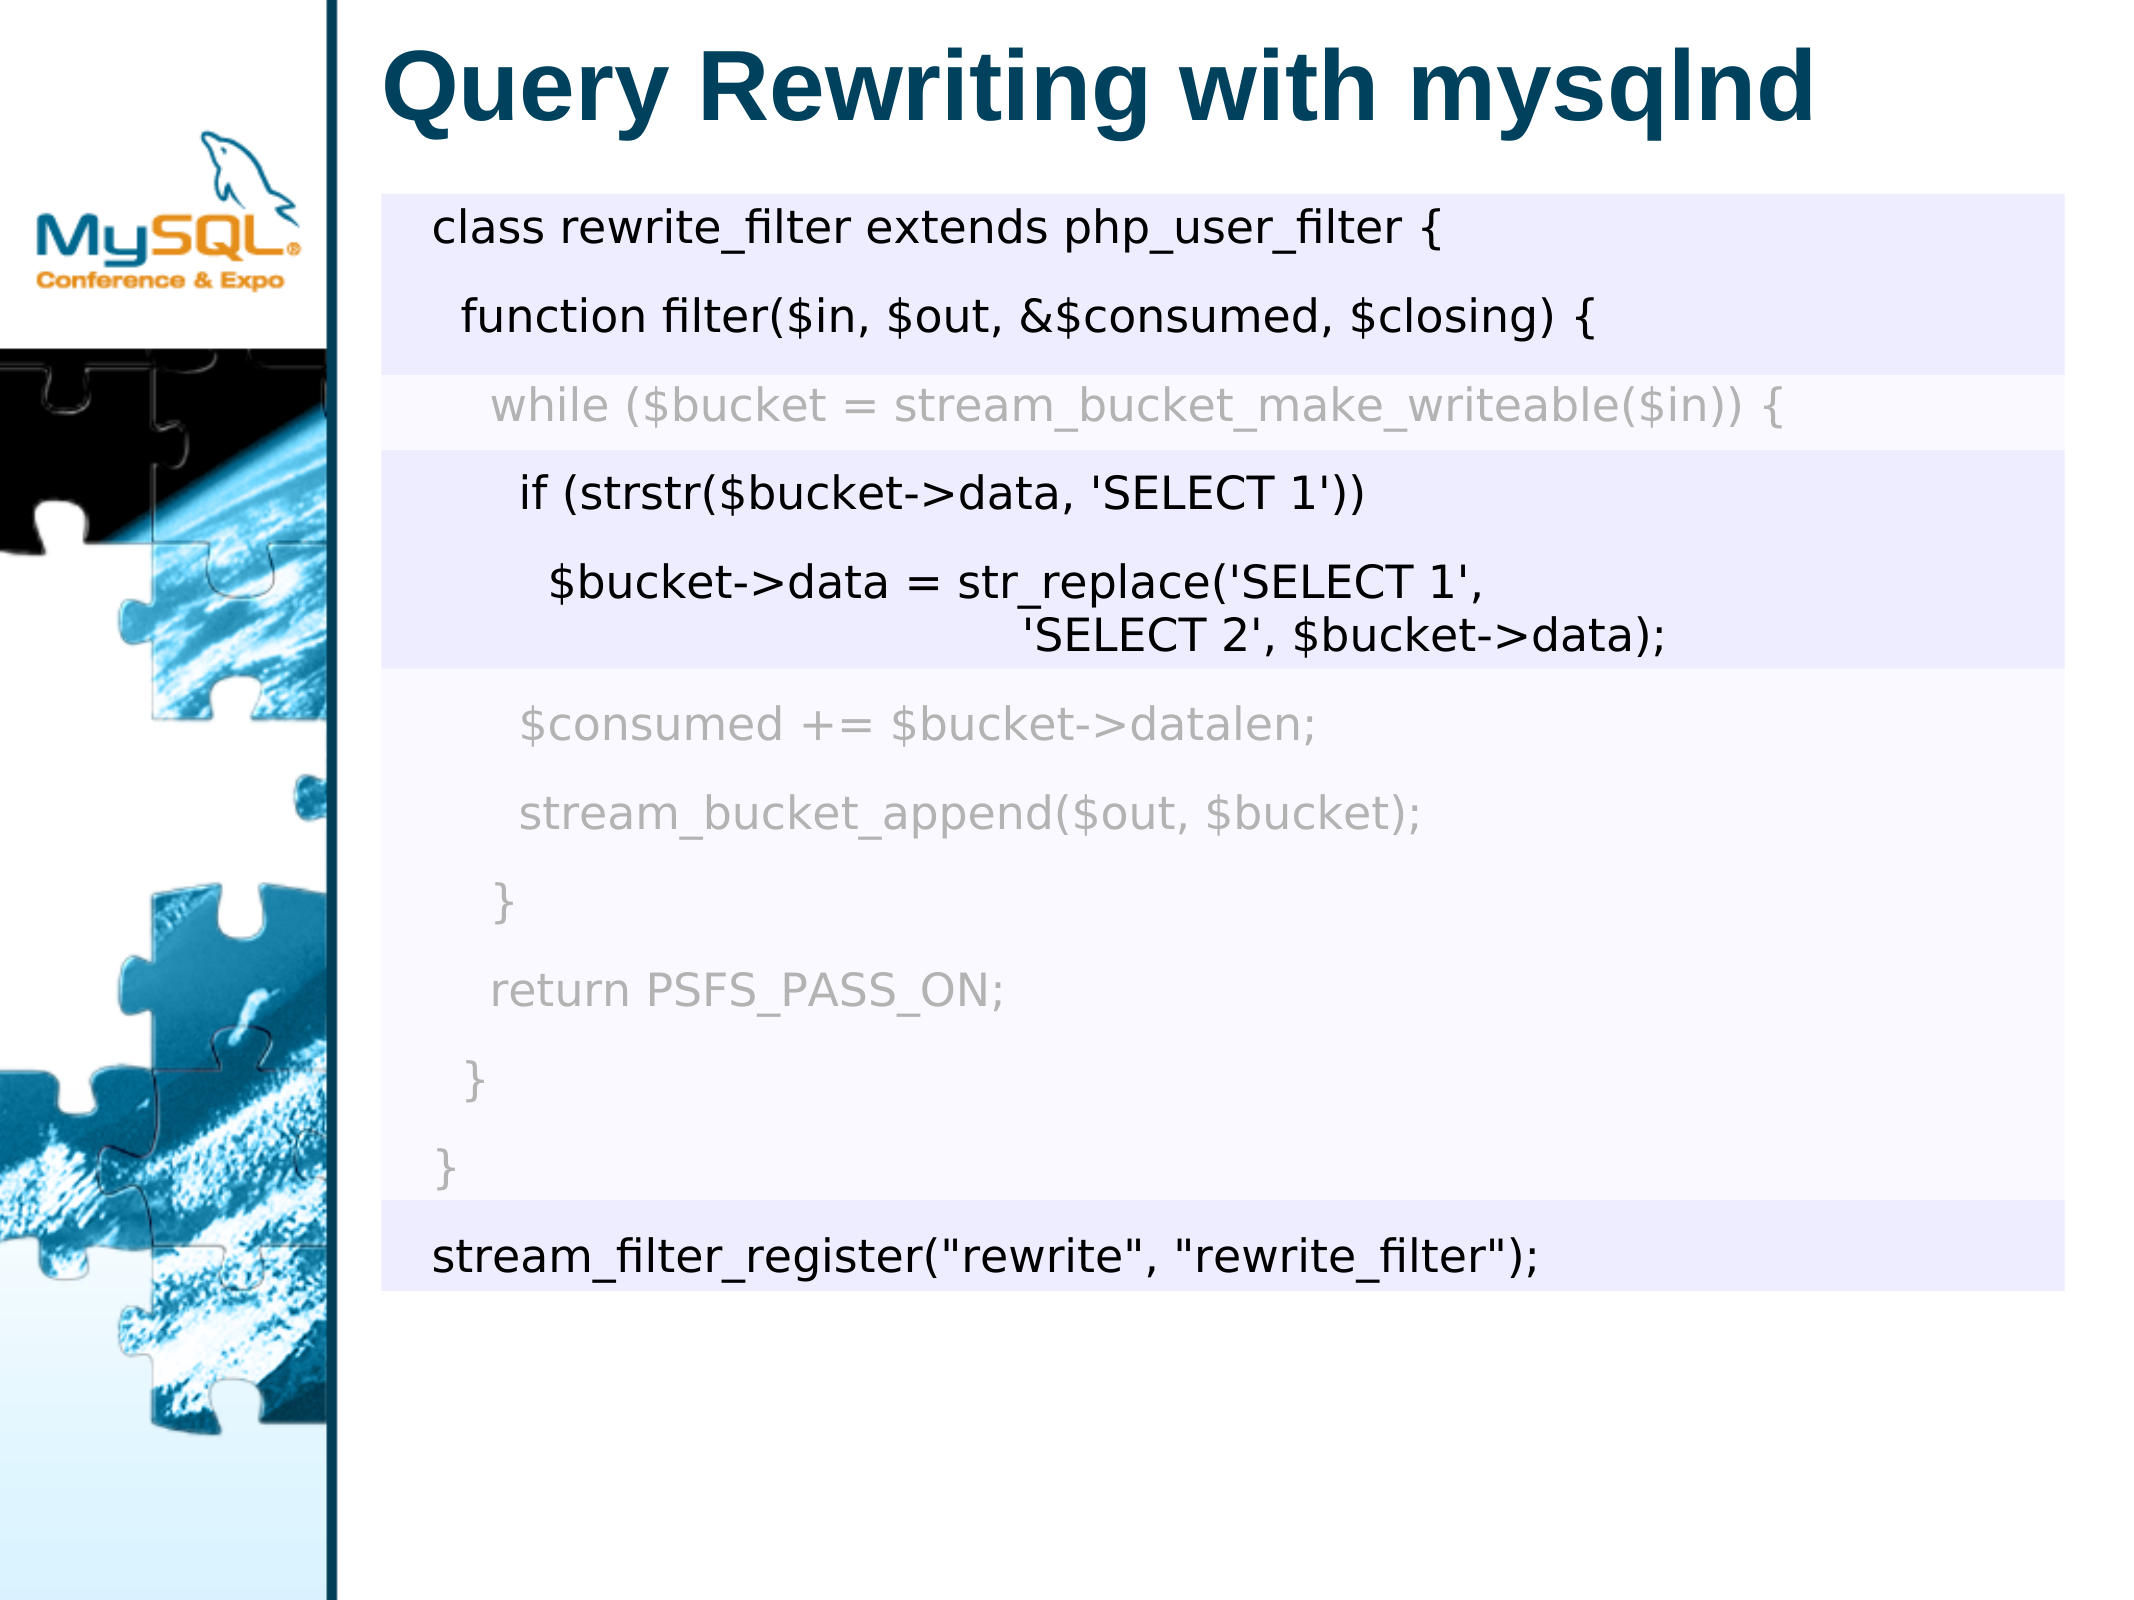

# Query Rewriting with mysqlnd
class rewrite_filter extends php_user_filter {
 function filter($in, $out, &$consumed, $closing) {
 while ($bucket = stream_bucket_make_writeable($in)) {
 if (strstr($bucket->data, 'SELECT 1'))
 $bucket->data = str_replace('SELECT 1',
 'SELECT 2', $bucket->data);
 $consumed += $bucket->datalen;
 stream_bucket_append($out, $bucket);
 }
 return PSFS_PASS_ON;
 }
}
stream_filter_register("rewrite", "rewrite_filter");